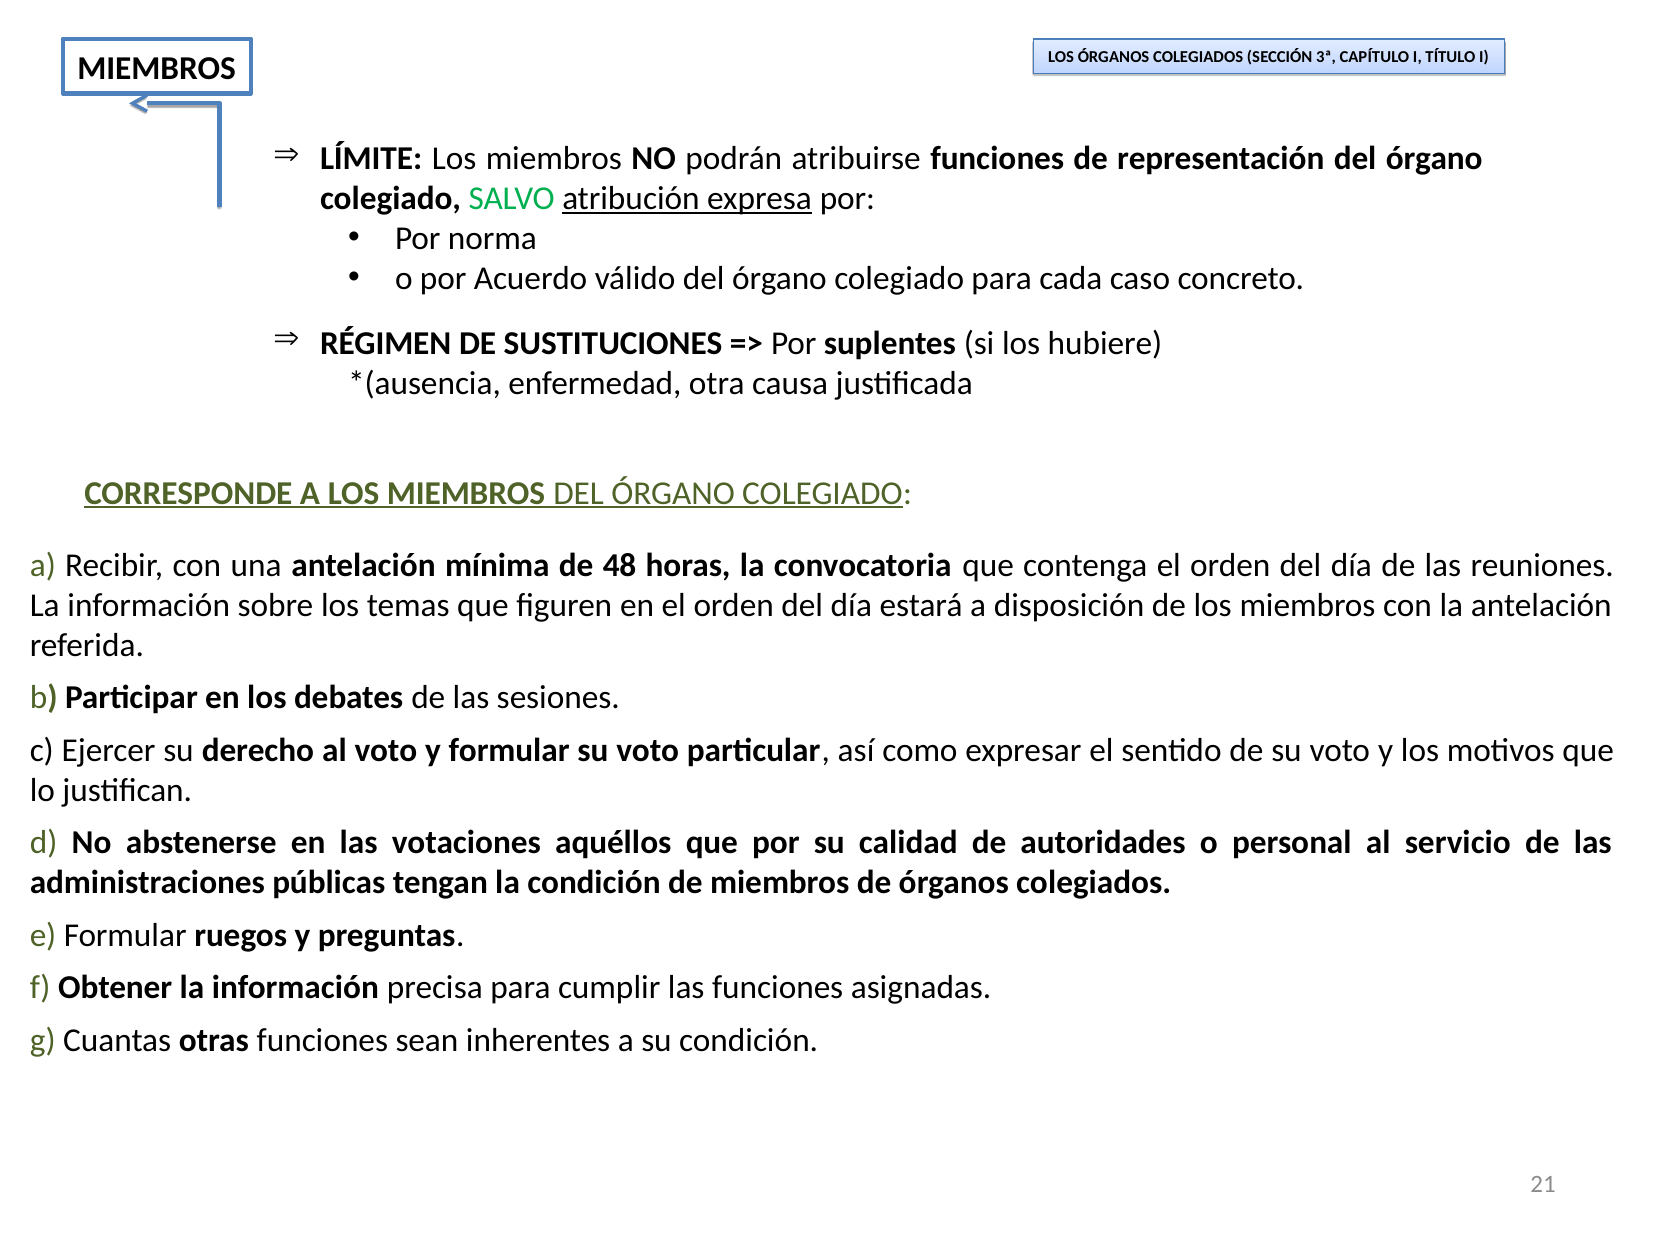

LOS ÓRGANOS COLEGIADOS (SECCIÓN 3ª, CAPÍTULO I, TÍTULO I)
MIEMBROS
LÍMITE: Los miembros NO podrán atribuirse funciones de representación del órgano colegiado, SALVO atribución expresa por:
Por norma
o por Acuerdo válido del órgano colegiado para cada caso concreto.
RÉGIMEN DE SUSTITUCIONES => Por suplentes (si los hubiere)
*(ausencia, enfermedad, otra causa justificada
CORRESPONDE A LOS MIEMBROS DEL ÓRGANO COLEGIADO:
a) Recibir, con una antelación mínima de 48 horas, la convocatoria que contenga el orden del día de las reuniones. La información sobre los temas que figuren en el orden del día estará a disposición de los miembros con la antelación referida.
b) Participar en los debates de las sesiones.
c) Ejercer su derecho al voto y formular su voto particular, así como expresar el sentido de su voto y los motivos que lo justifican.
d) No abstenerse en las votaciones aquéllos que por su calidad de autoridades o personal al servicio de las administraciones públicas tengan la condición de miembros de órganos colegiados.
e) Formular ruegos y preguntas.
f) Obtener la información precisa para cumplir las funciones asignadas.
g) Cuantas otras funciones sean inherentes a su condición.